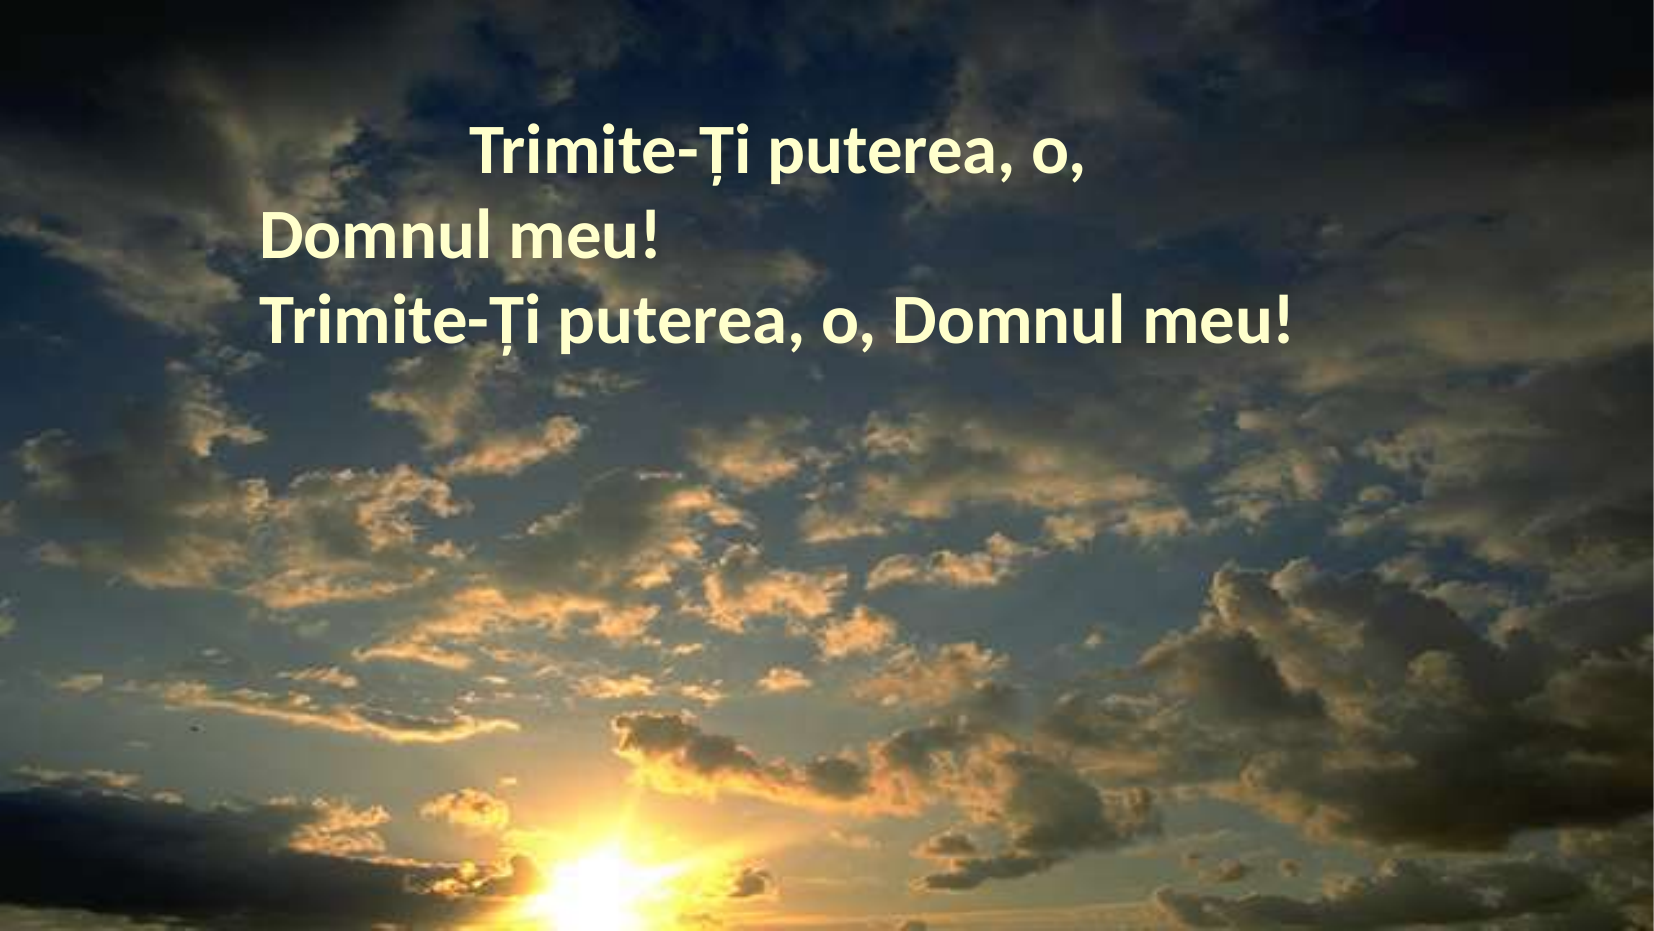

Trimite-Ţi puterea, o,
Domnul meu!
Trimite-Ţi puterea, o, Domnul meu!